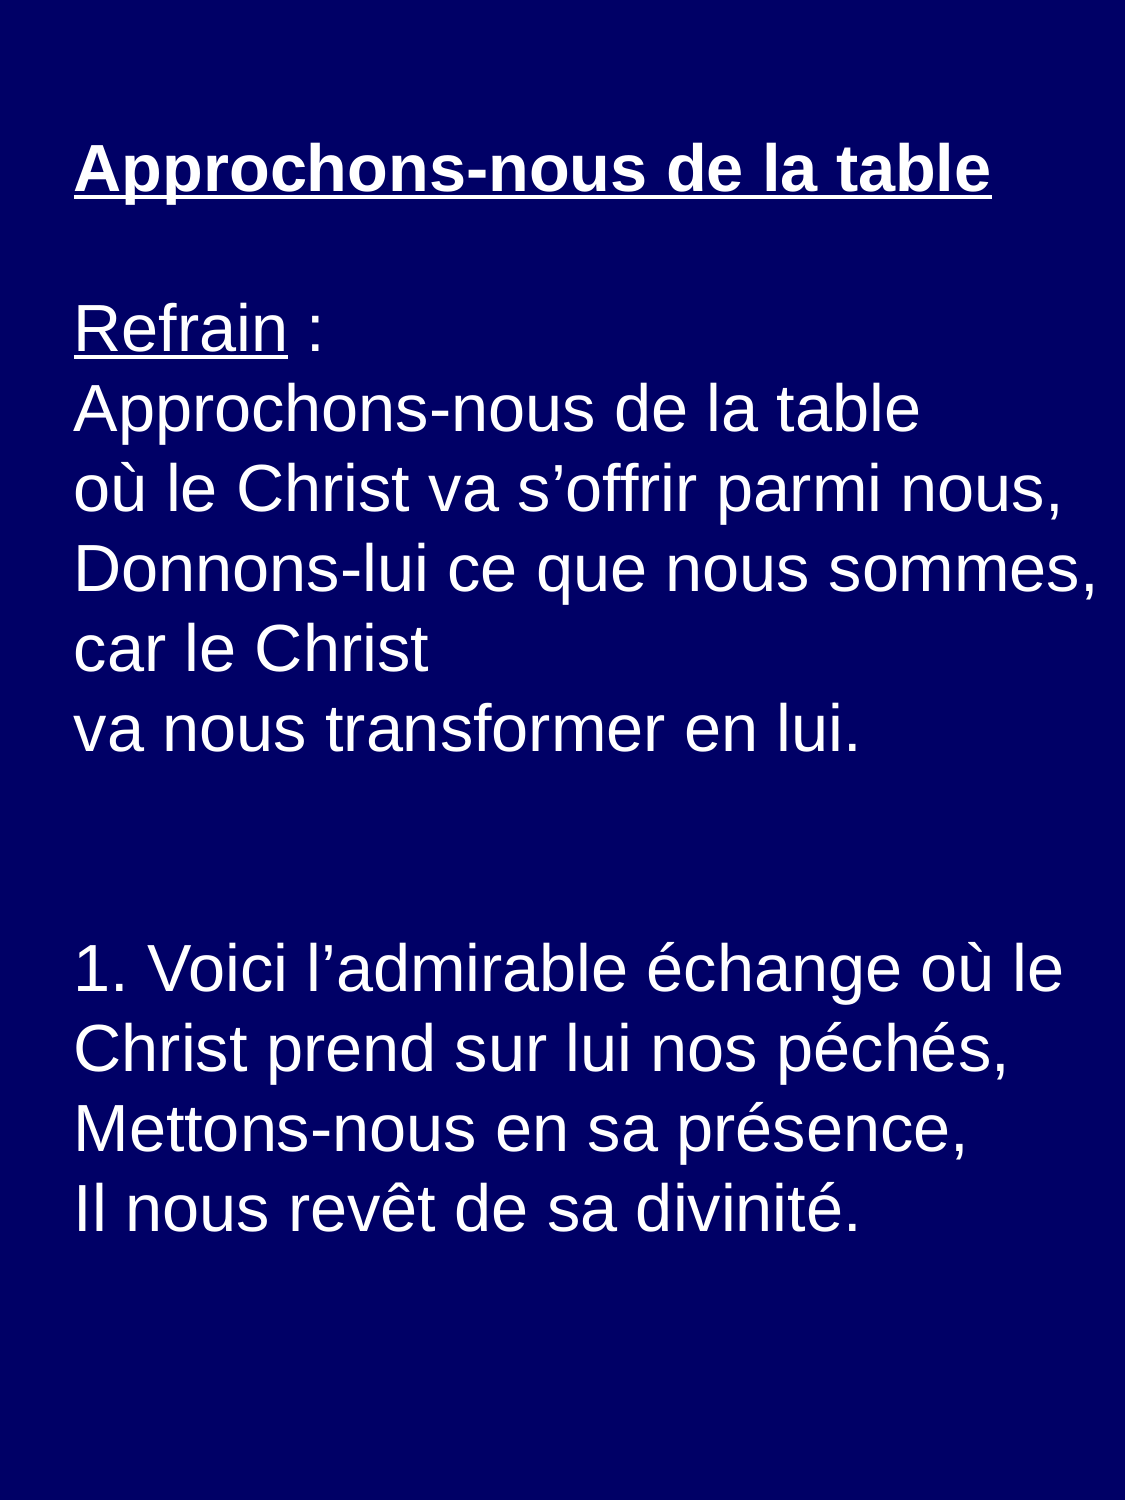

Approchons-nous de la table
Refrain :
Approchons-nous de la table
où le Christ va s’offrir parmi nous,
Donnons-lui ce que nous sommes, car le Christ
va nous transformer en lui.
1. Voici l’admirable échange où le Christ prend sur lui nos péchés,
Mettons-nous en sa présence,
Il nous revêt de sa divinité.